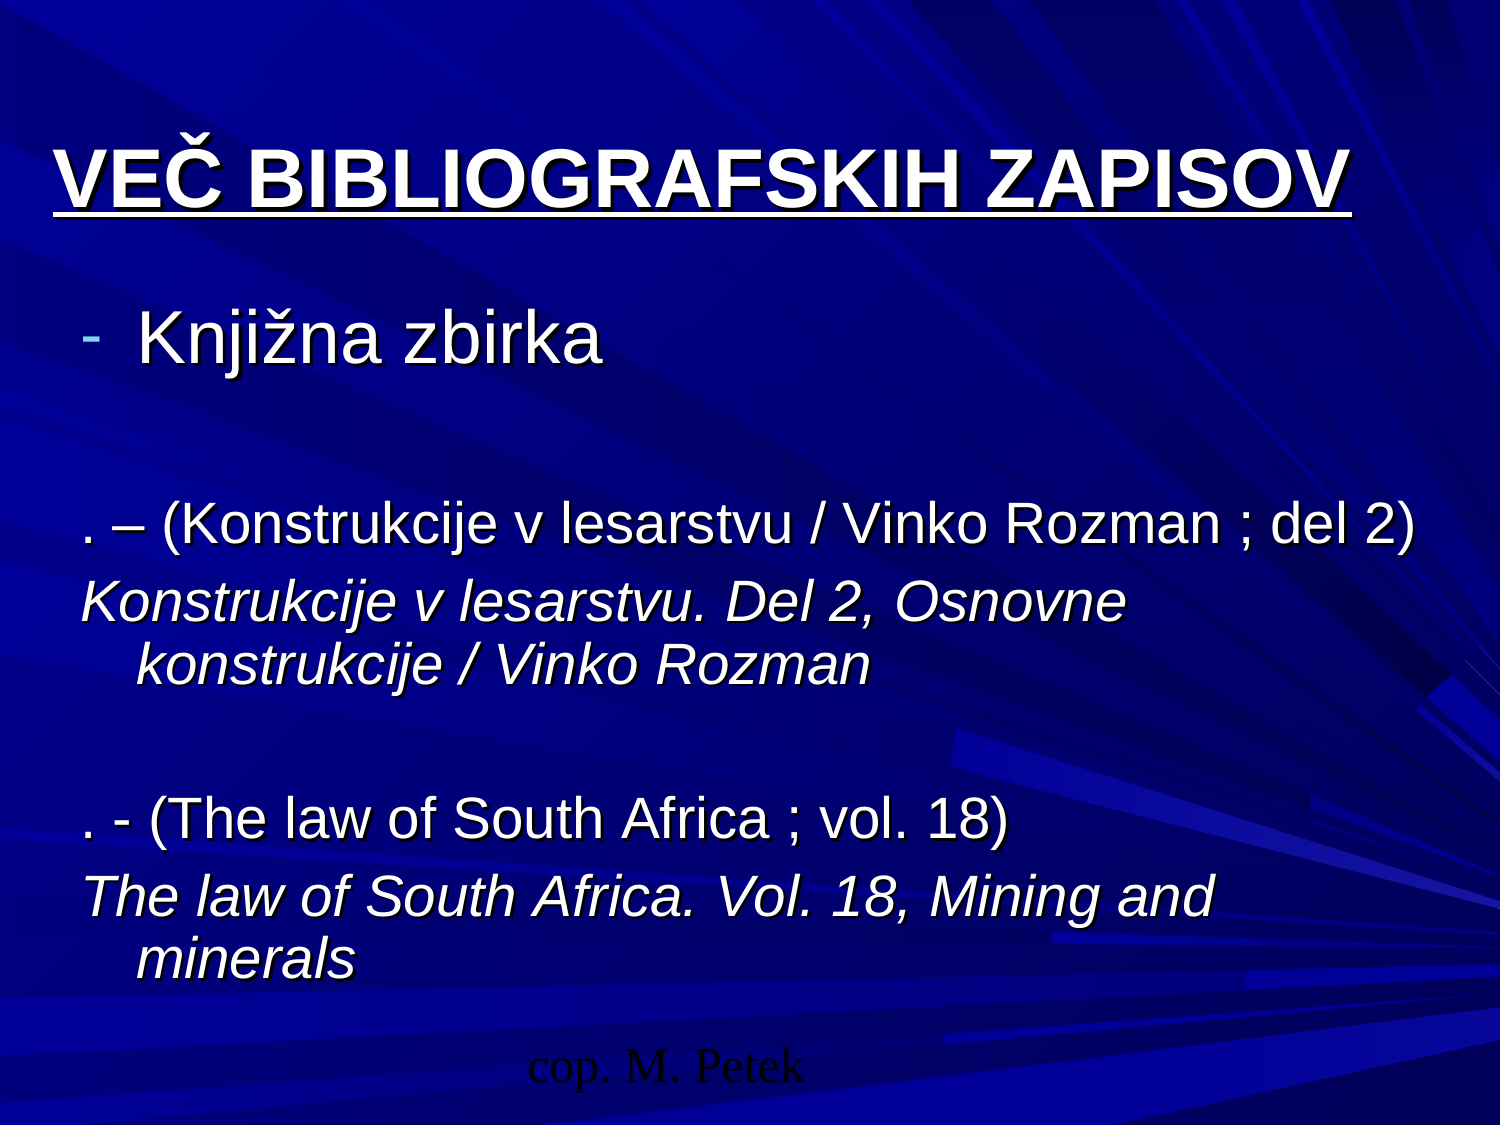

# VEČ BIBLIOGRAFSKIH ZAPISOV
Knjižna zbirka
. – (Konstrukcije v lesarstvu / Vinko Rozman ; del 2)
Konstrukcije v lesarstvu. Del 2, Osnovne konstrukcije / Vinko Rozman
. - (The law of South Africa ; vol. 18)
The law of South Africa. Vol. 18, Mining and minerals
cop. M. Petek